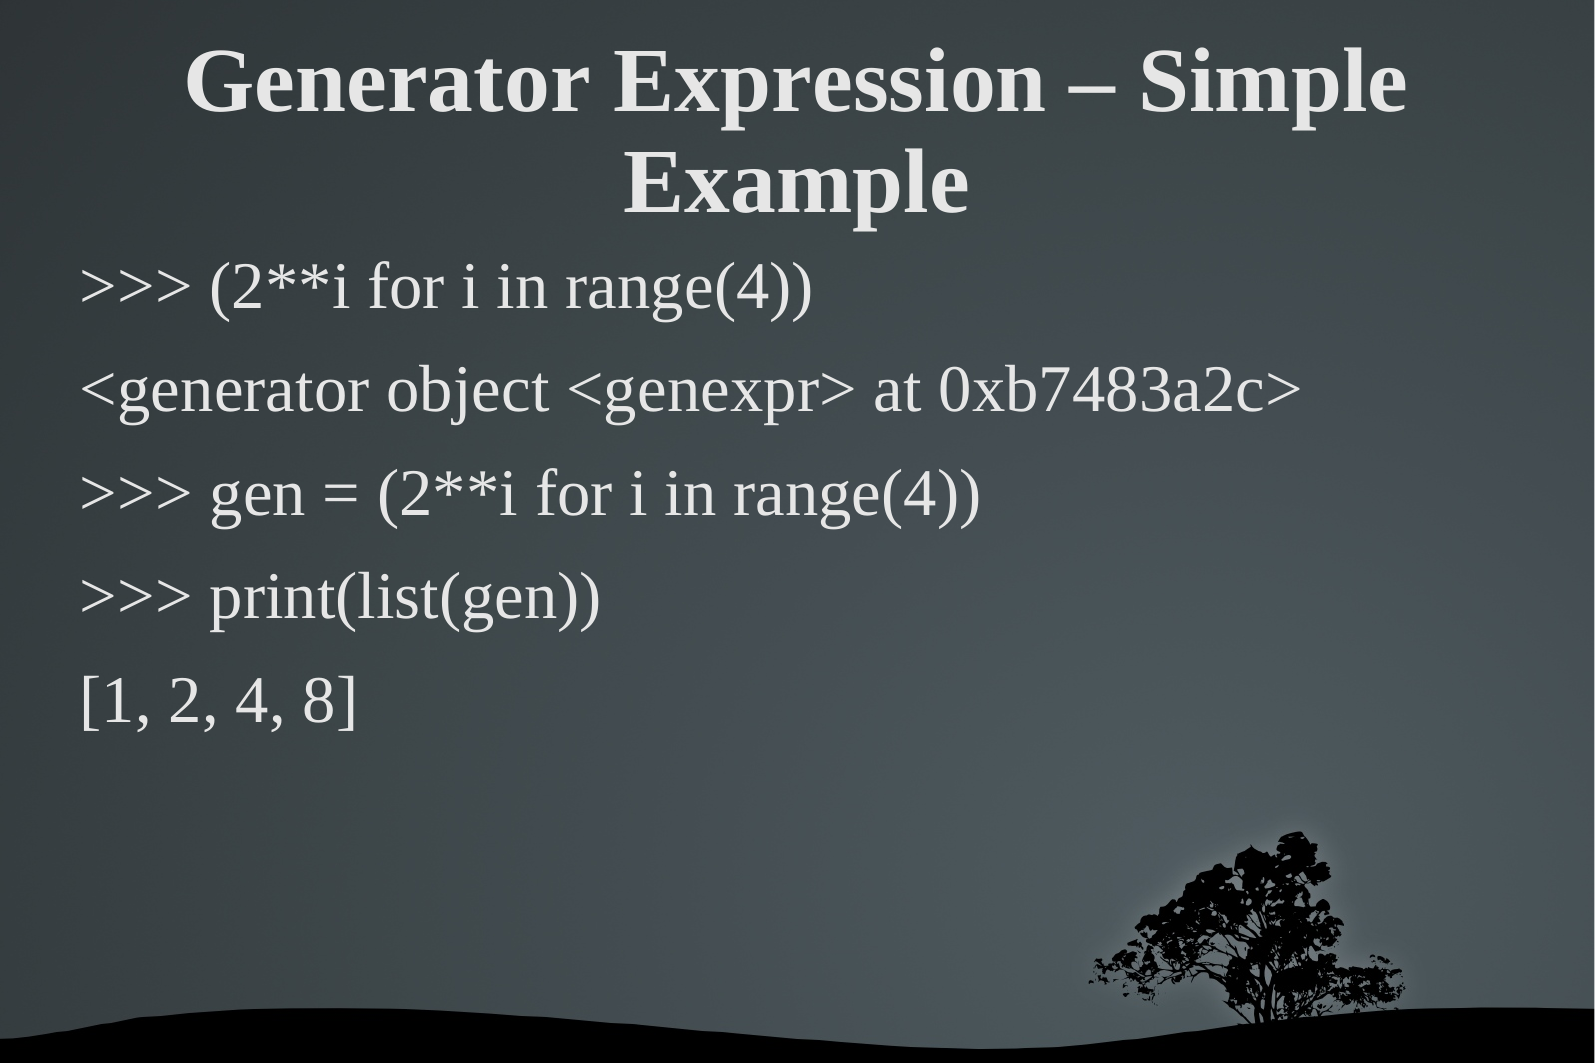

# Generator Expression – Simple Example
>>> (2**i for i in range(4))
<generator object <genexpr> at 0xb7483a2c>
>>> gen = (2**i for i in range(4))
>>> print(list(gen))
[1, 2, 4, 8]